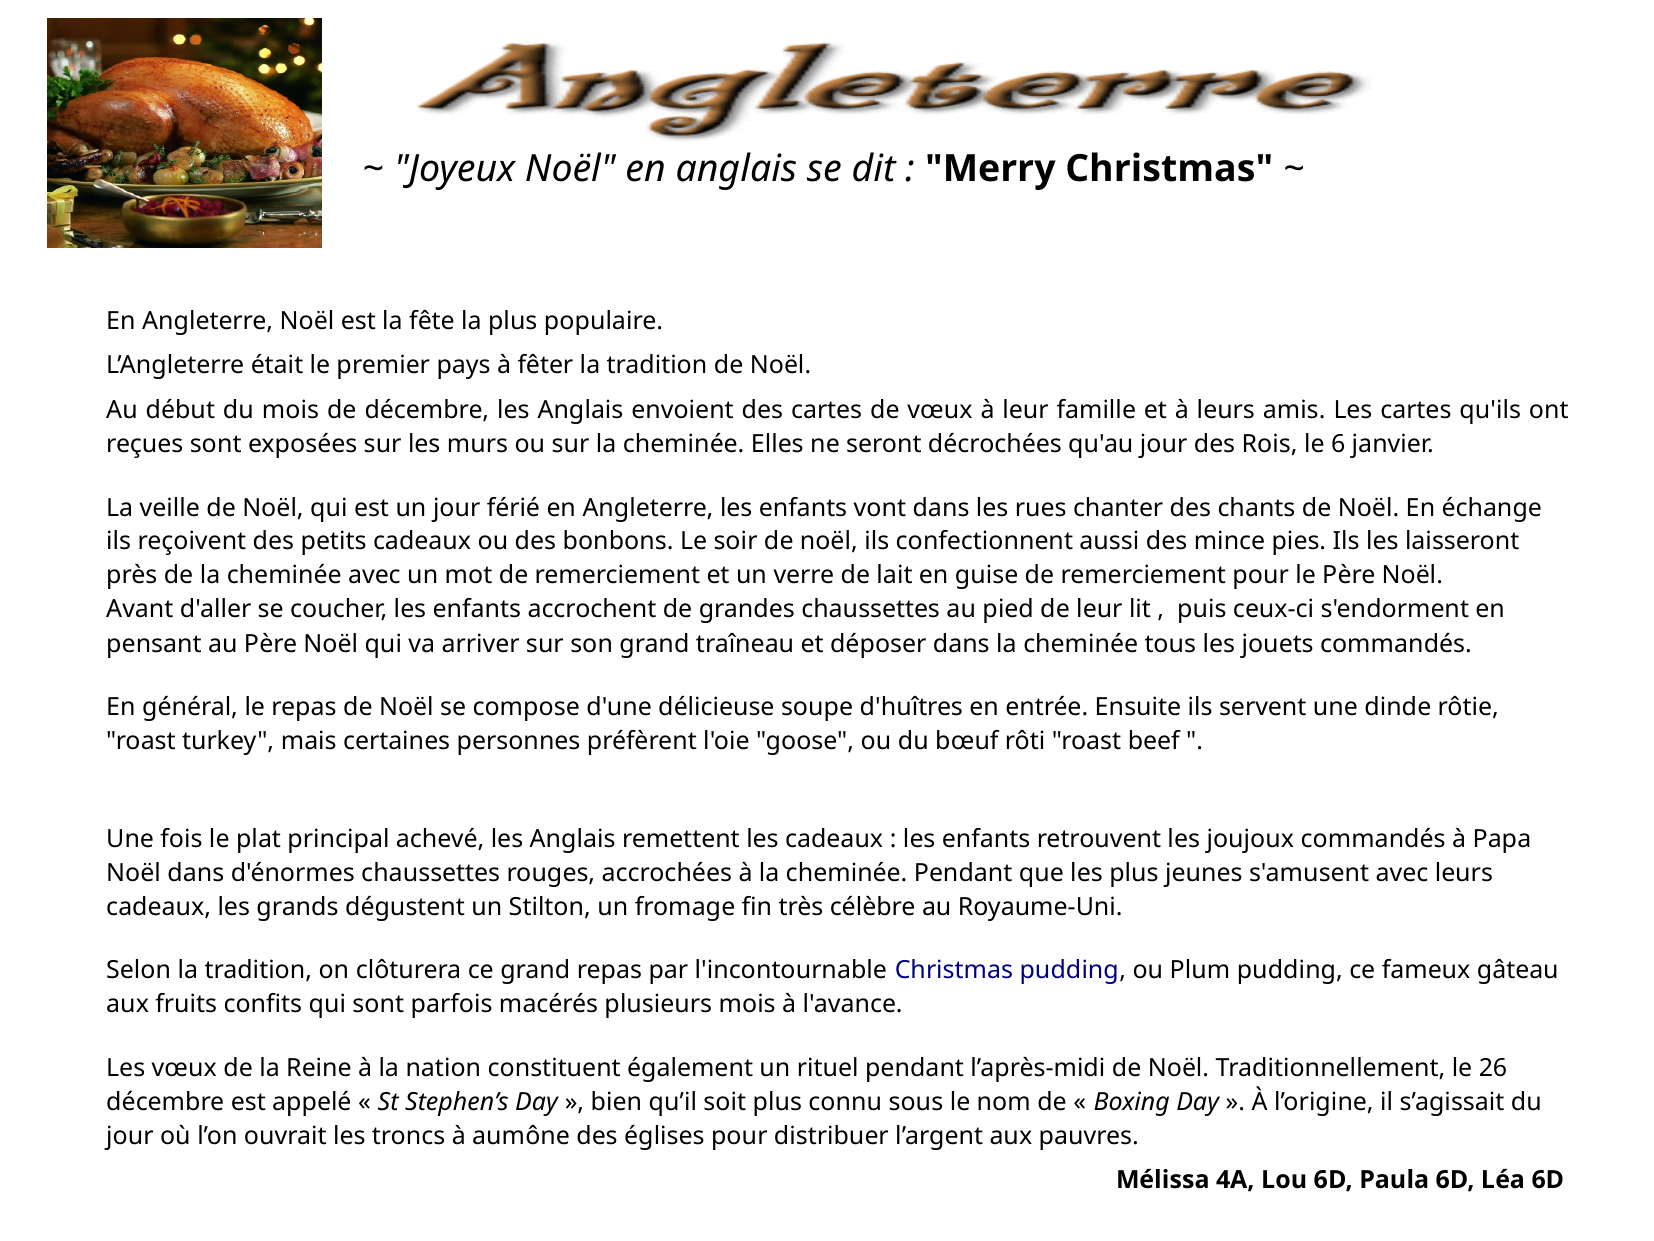

# ~ "Joyeux Noël" en anglais se dit : "Merry Christmas" ~
En Angleterre, Noël est la fête la plus populaire.
L’Angleterre était le premier pays à fêter la tradition de Noël.
Au début du mois de décembre, les Anglais envoient des cartes de vœux à leur famille et à leurs amis. Les cartes qu'ils ont reçues sont exposées sur les murs ou sur la cheminée. Elles ne seront décrochées qu'au jour des Rois, le 6 janvier.
La veille de Noël, qui est un jour férié en Angleterre, les enfants vont dans les rues chanter des chants de Noël. En échange ils reçoivent des petits cadeaux ou des bonbons. Le soir de noël, ils confectionnent aussi des mince pies. Ils les laisseront près de la cheminée avec un mot de remerciement et un verre de lait en guise de remerciement pour le Père Noël.
Avant d'aller se coucher, les enfants accrochent de grandes chaussettes au pied de leur lit , puis ceux-ci s'endorment en pensant au Père Noël qui va arriver sur son grand traîneau et déposer dans la cheminée tous les jouets commandés.
En général, le repas de Noël se compose d'une délicieuse soupe d'huîtres en entrée. Ensuite ils servent une dinde rôtie, "roast turkey", mais certaines personnes préfèrent l'oie "goose", ou du bœuf rôti "roast beef ".
Une fois le plat principal achevé, les Anglais remettent les cadeaux : les enfants retrouvent les joujoux commandés à Papa Noël dans d'énormes chaussettes rouges, accrochées à la cheminée. Pendant que les plus jeunes s'amusent avec leurs cadeaux, les grands dégustent un Stilton, un fromage fin très célèbre au Royaume-Uni.
Selon la tradition, on clôturera ce grand repas par l'incontournable Christmas pudding, ou Plum pudding, ce fameux gâteau aux fruits confits qui sont parfois macérés plusieurs mois à l'avance.
Les vœux de la Reine à la nation constituent également un rituel pendant l’après-midi de Noël. Traditionnellement, le 26 décembre est appelé « St Stephen’s Day », bien qu’il soit plus connu sous le nom de « Boxing Day ». À l’origine, il s’agissait du jour où l’on ouvrait les troncs à aumône des églises pour distribuer l’argent aux pauvres.
Mélissa 4A, Lou 6D, Paula 6D, Léa 6D